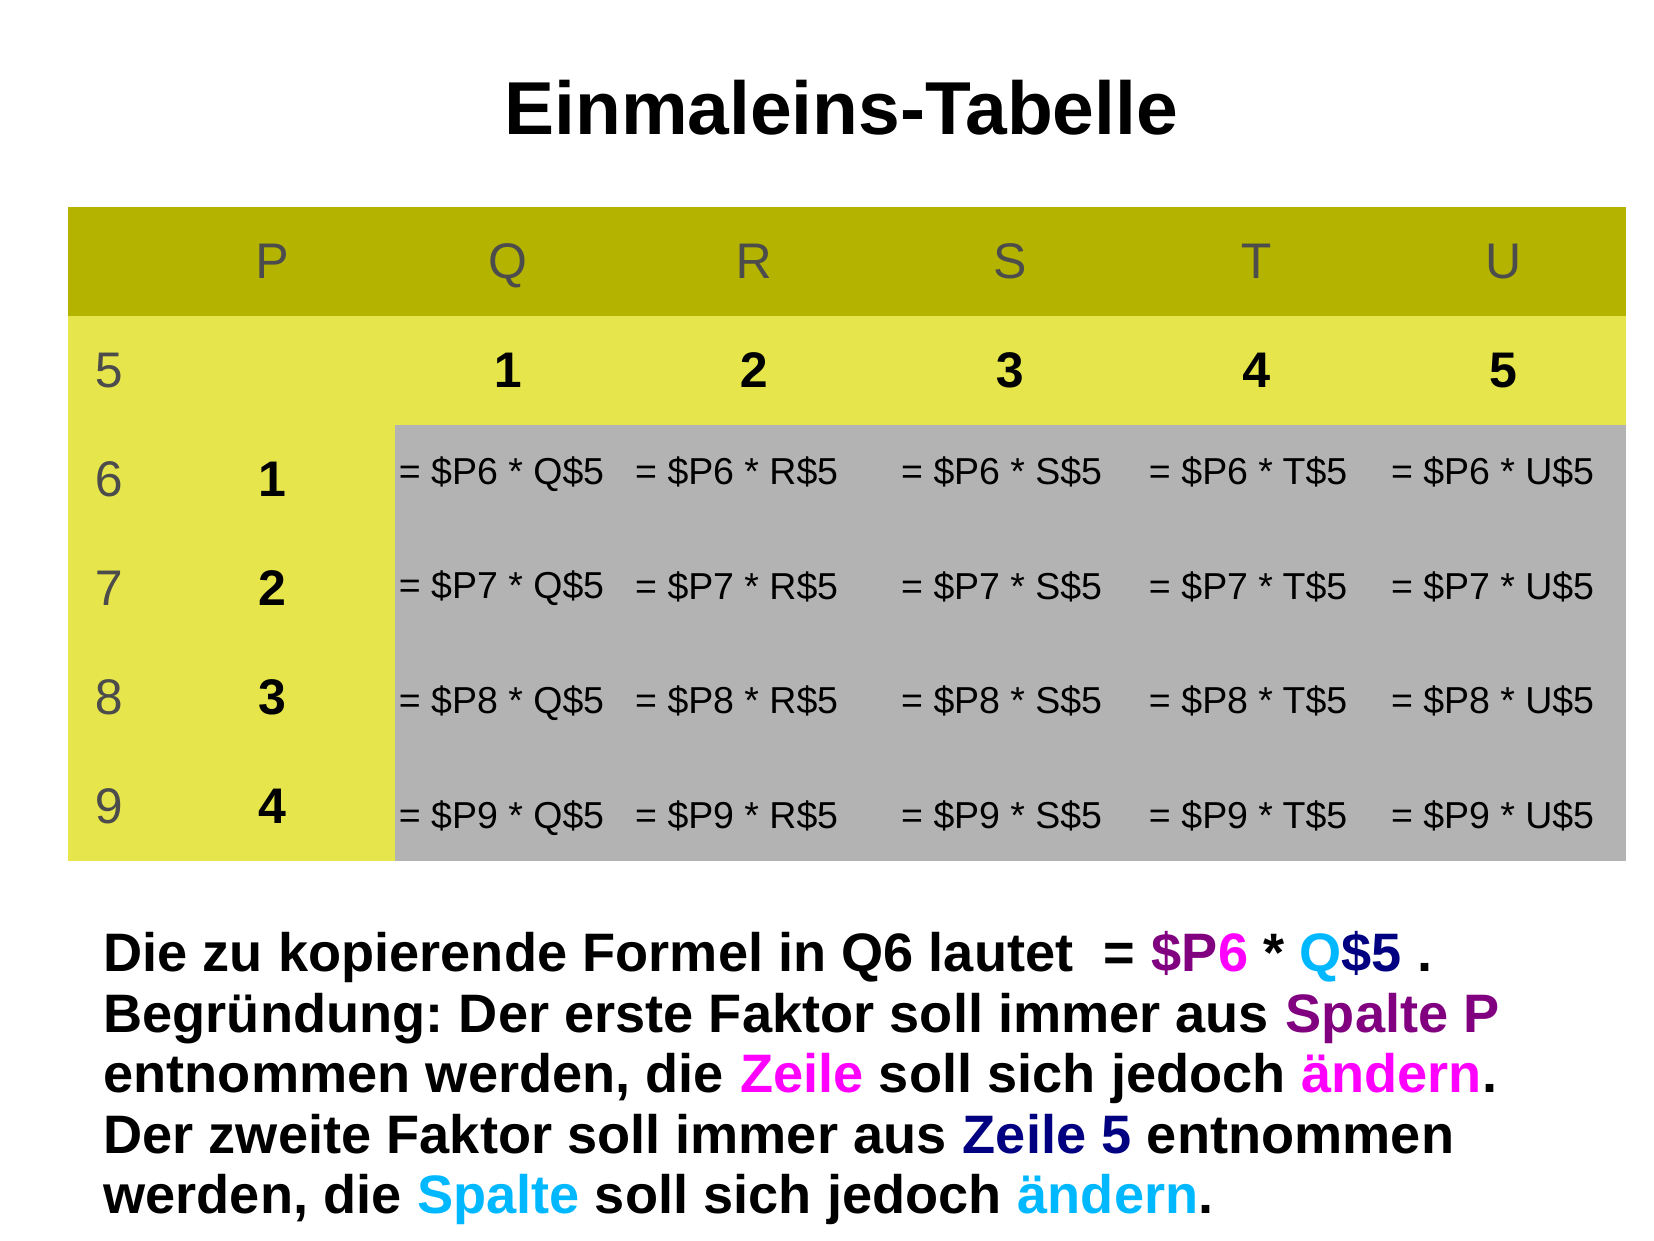

Einmaleins-Tabelle
| | P | Q | R | S | T | U |
| --- | --- | --- | --- | --- | --- | --- |
| 5 | | 1 | 2 | 3 | 4 | 5 |
| 6 | 1 | | | | | |
| 7 | 2 | | | | | |
| 8 | 3 | | | | | |
| 9 | 4 | | | | | |
= $P6 * Q$5
= $P7 * Q$5
= $P8 * Q$5
= $P9 * Q$5
= $P6 * R$5
= $P7 * R$5
= $P8 * R$5
= $P9 * R$5
= $P6 * S$5
= $P7 * S$5
= $P8 * S$5
= $P9 * S$5
= $P6 * T$5
= $P7 * T$5
= $P8 * T$5
= $P9 * T$5
= $P6 * U$5
= $P7 * U$5
= $P8 * U$5
= $P9 * U$5
Die zu kopierende Formel in Q6 lautet = $P6 * Q$5 .
Begründung: Der erste Faktor soll immer aus Spalte P entnommen werden, die Zeile soll sich jedoch ändern.
Der zweite Faktor soll immer aus Zeile 5 entnommen werden, die Spalte soll sich jedoch ändern.